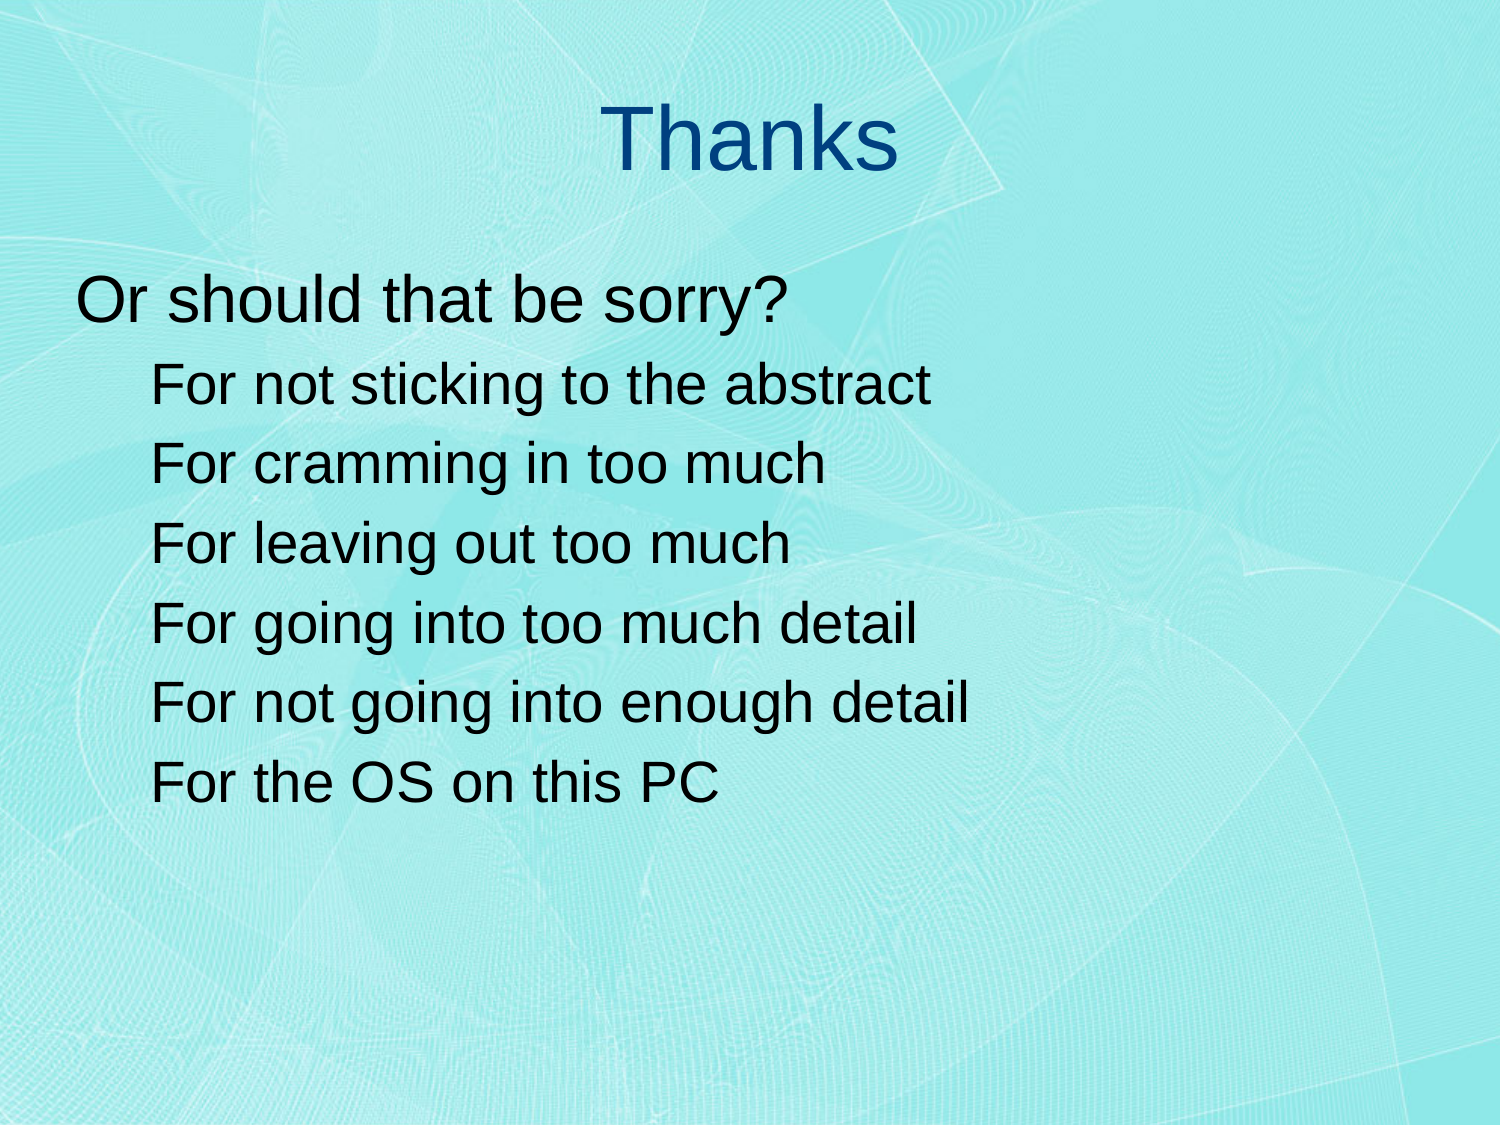

# Thanks
Or should that be sorry?
For not sticking to the abstract
For cramming in too much
For leaving out too much
For going into too much detail
For not going into enough detail
For the OS on this PC